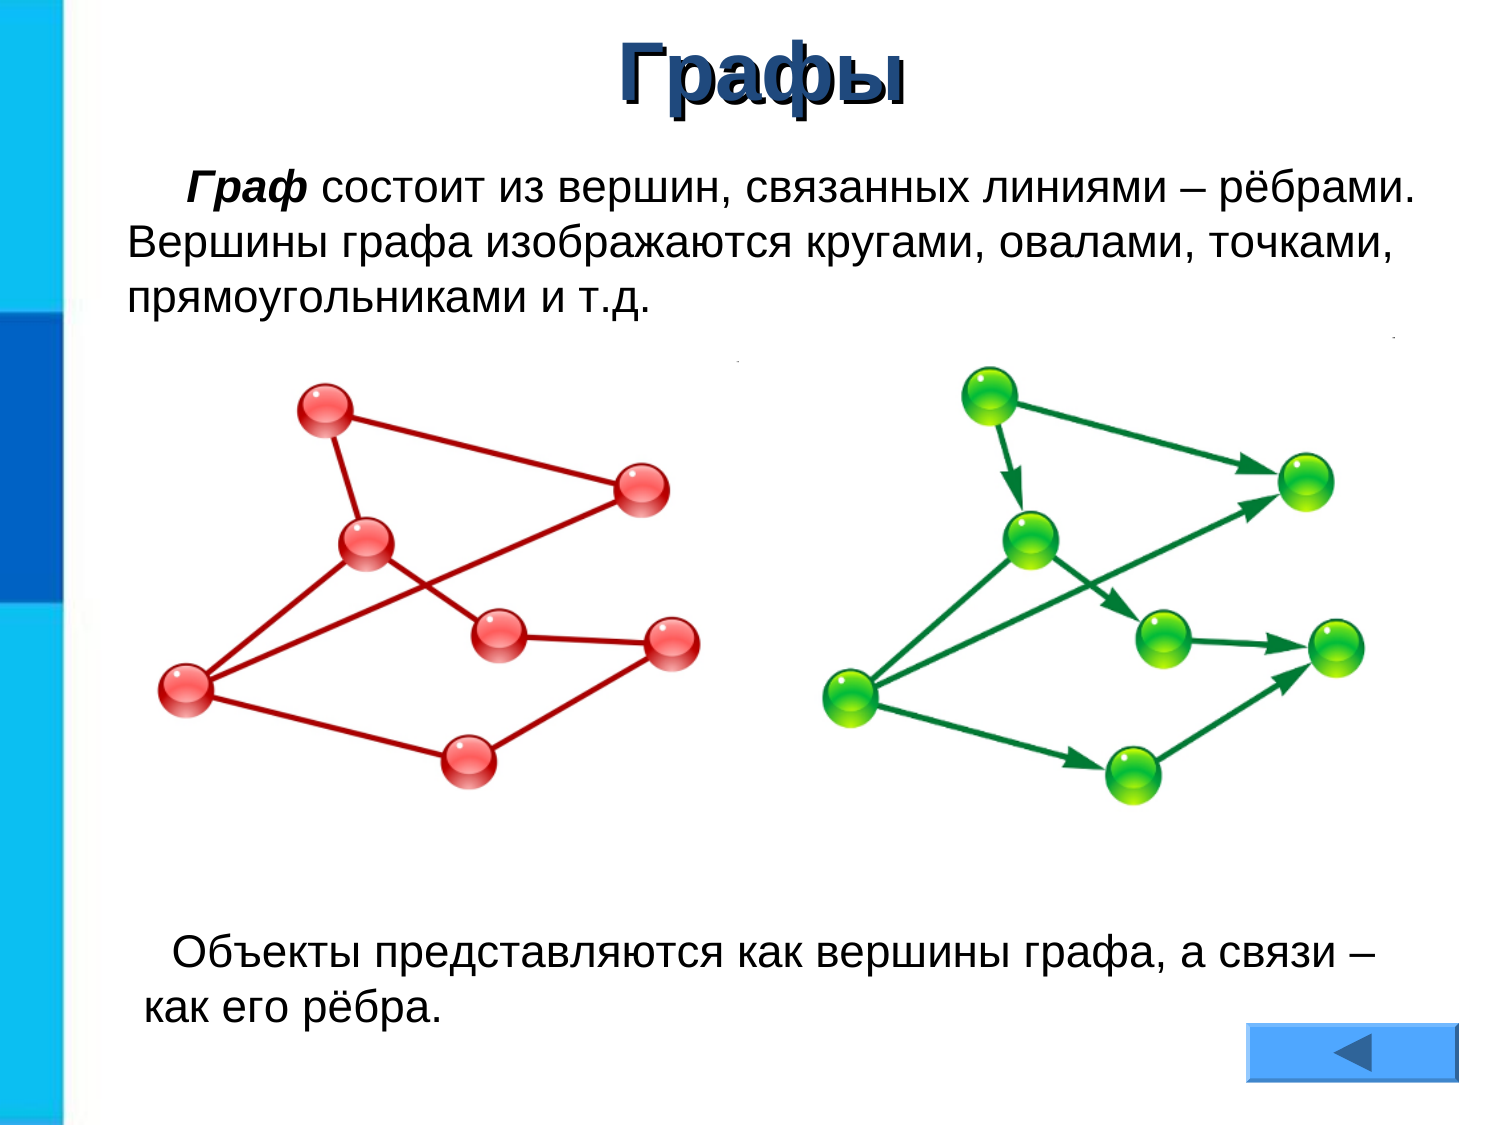

Графы
Граф состоит из вершин, связанных линиями – рёбрами. Вершины графа изображаются кругами, овалами, точками, прямоугольниками и т.д.
Объекты представляются как вершины графа, а связи – как его рёбра.